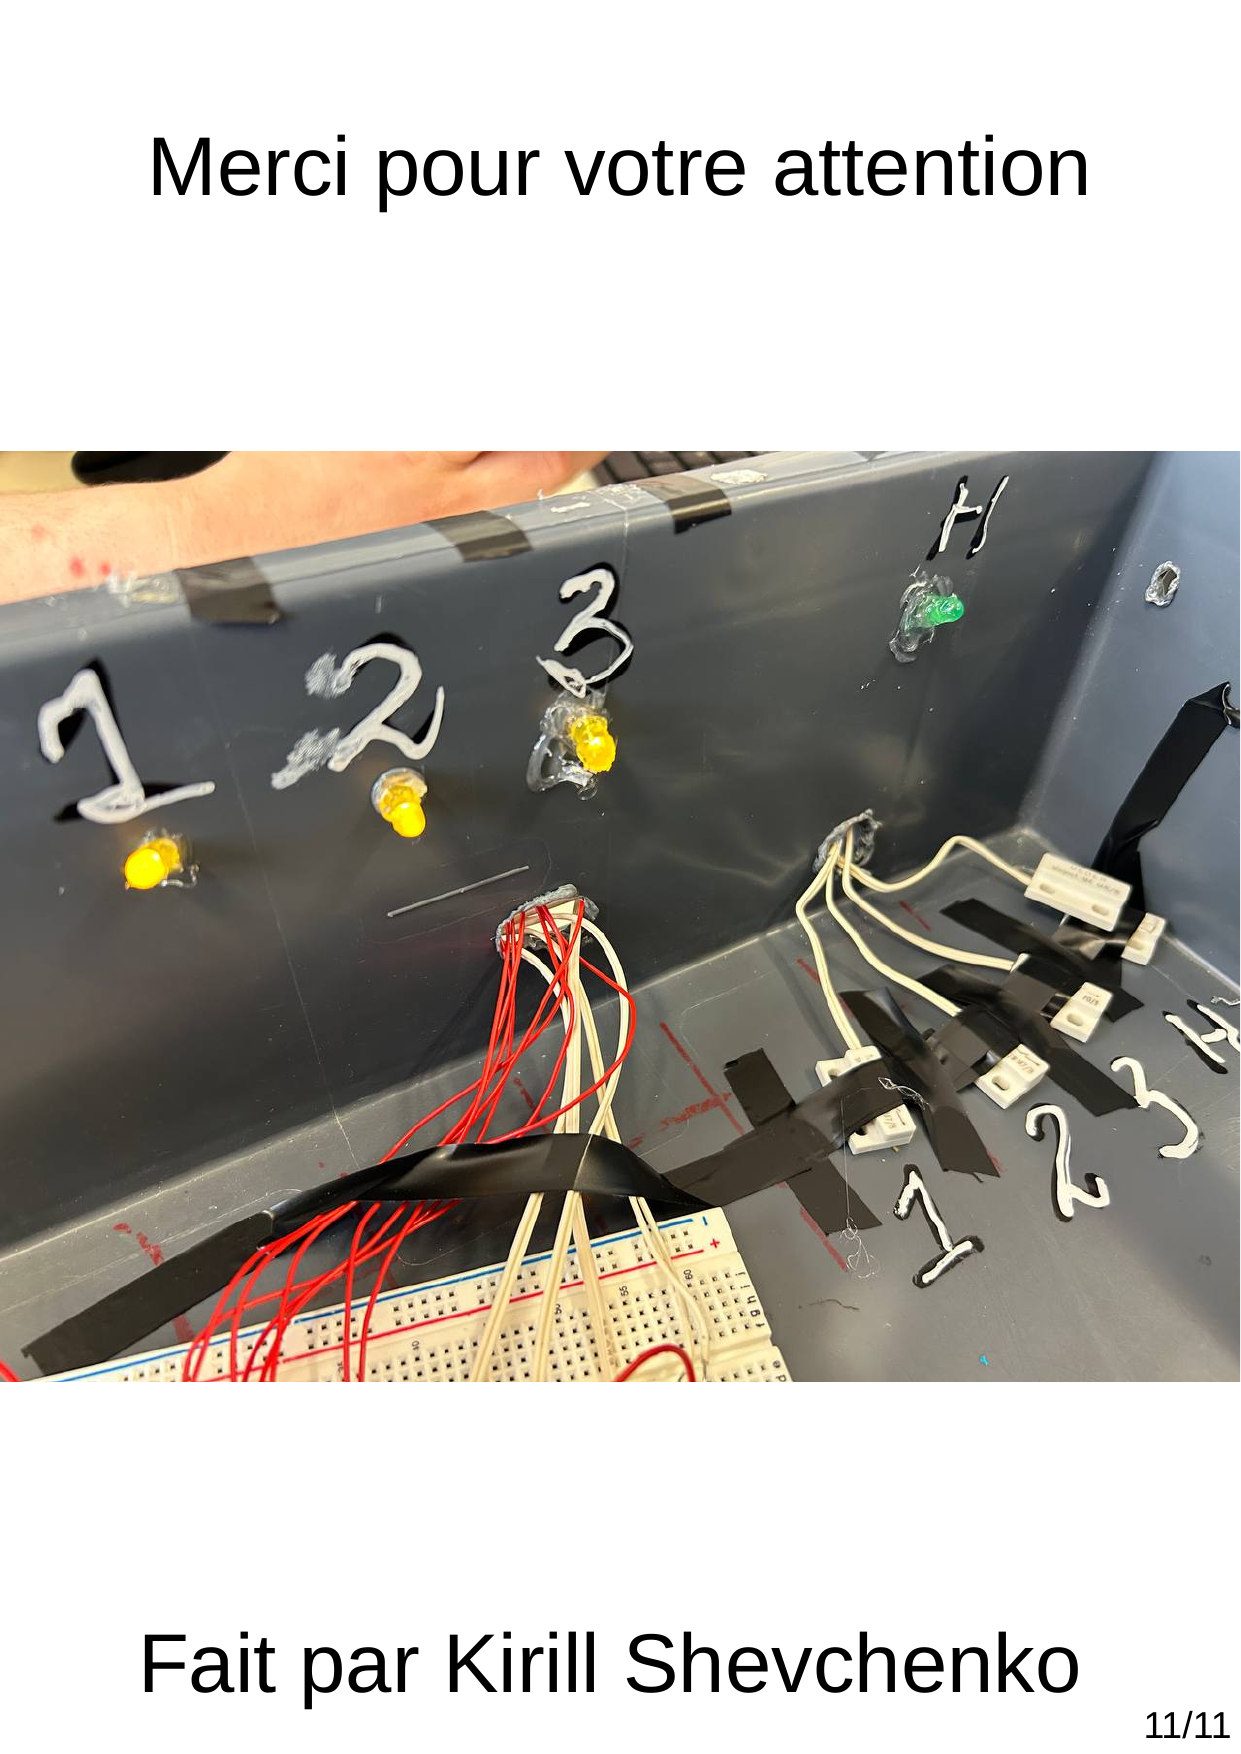

# Merci pour votre attention
Fait par Kirill Shevchenko
11/11